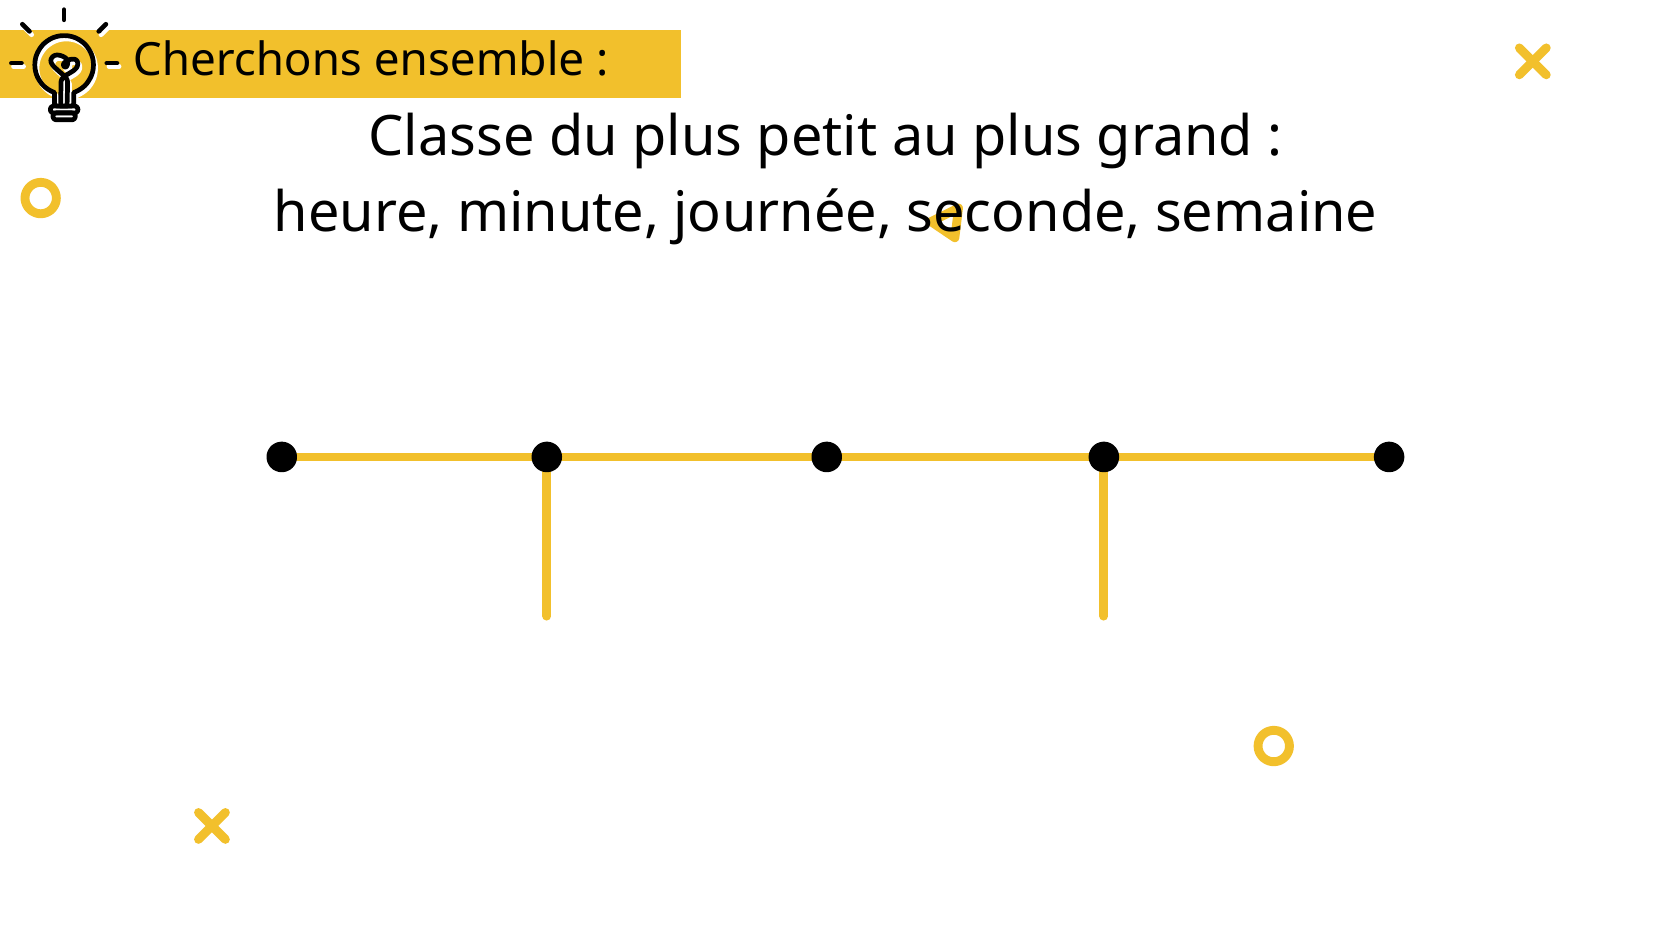

Cherchons ensemble :
# Classe du plus petit au plus grand : heure, minute, journée, seconde, semaine